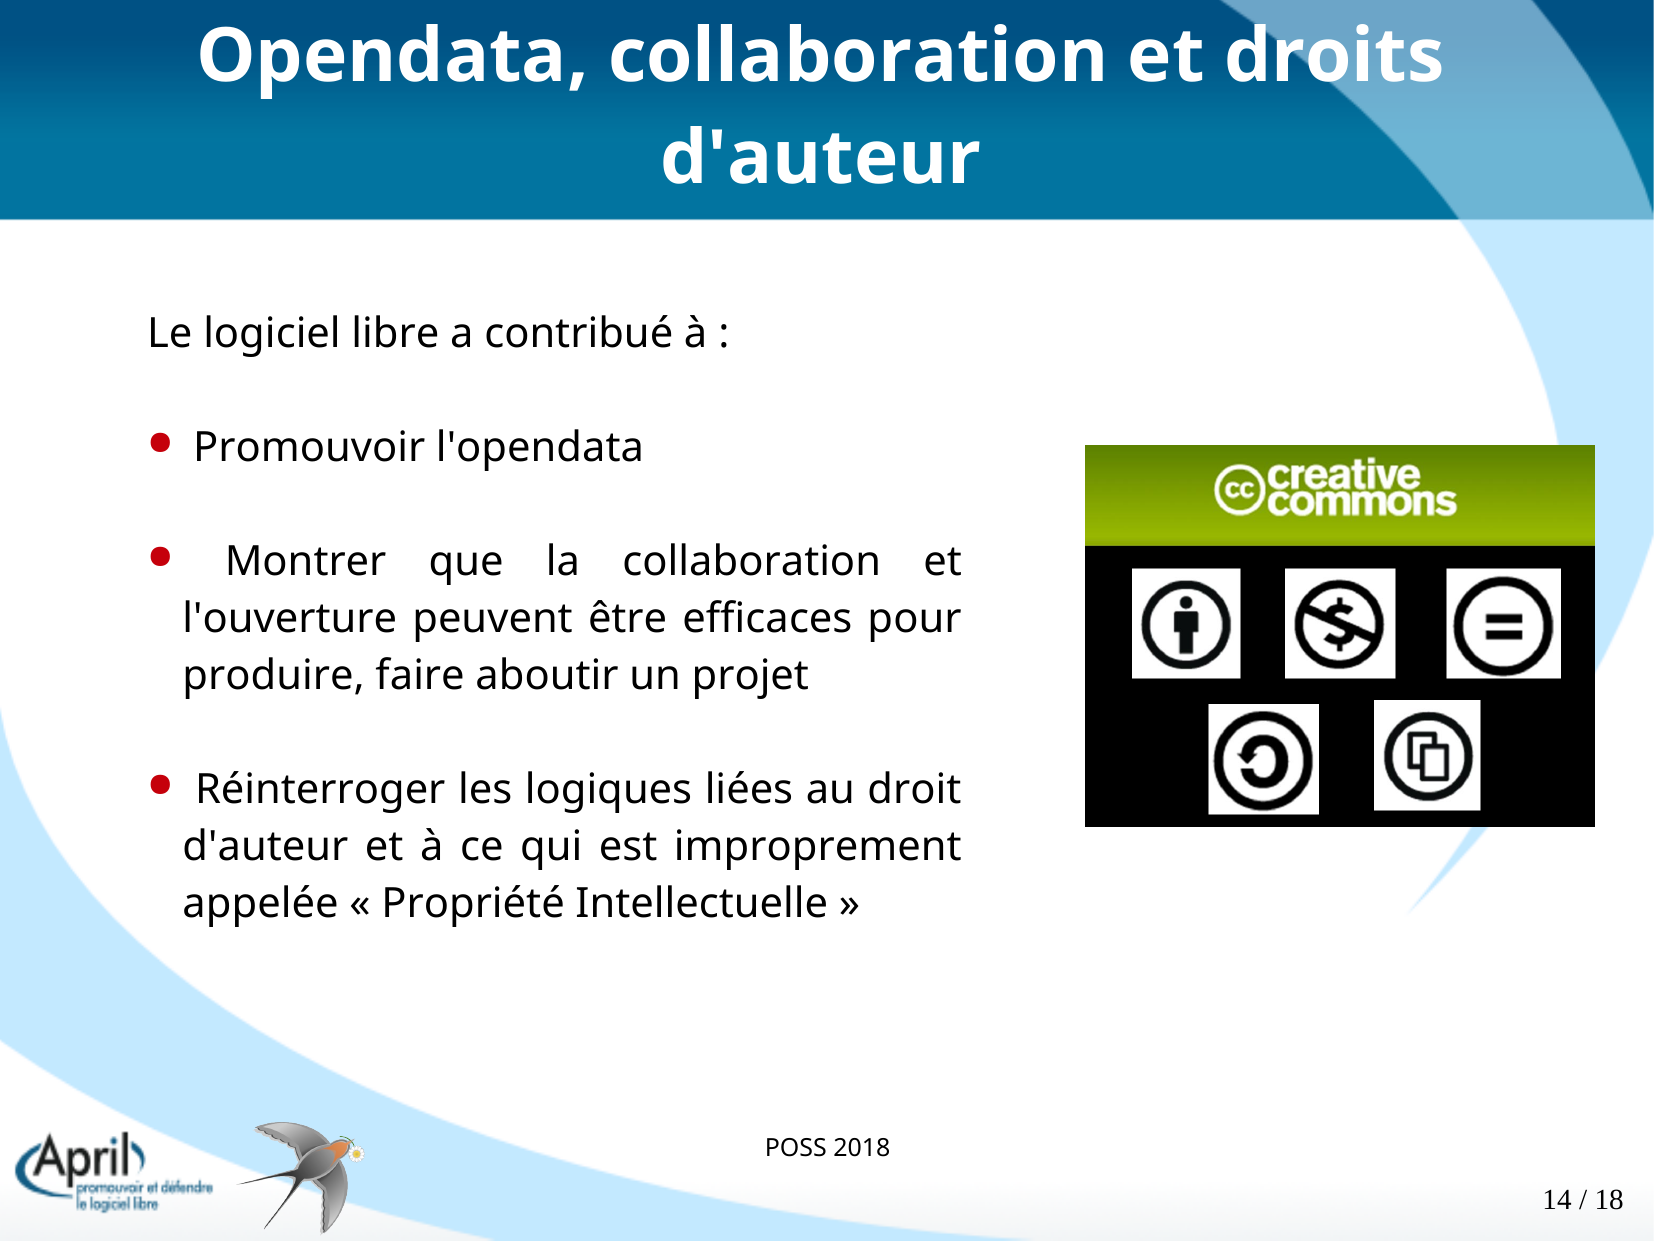

# Opendata, collaboration et droits d'auteur
Le logiciel libre a contribué à :
 Promouvoir l'opendata
 Montrer que la collaboration et l'ouverture peuvent être efficaces pour produire, faire aboutir un projet
 Réinterroger les logiques liées au droit d'auteur et à ce qui est improprement appelée « Propriété Intellectuelle »
POSS 2018
14